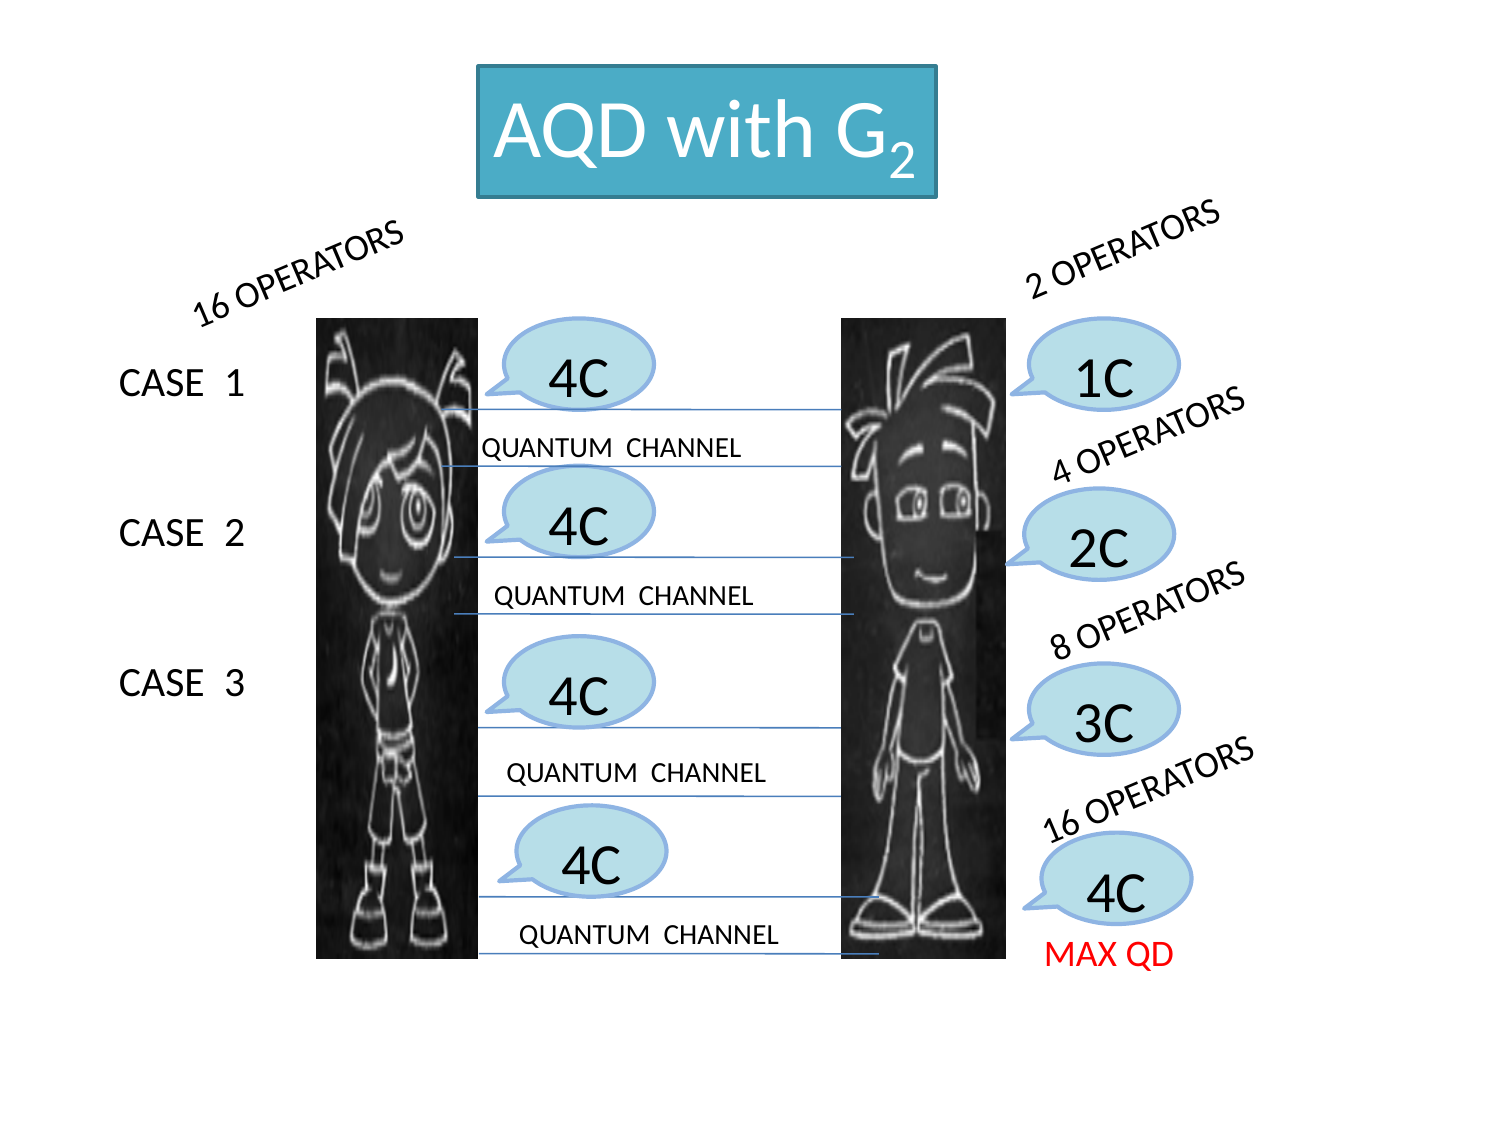

AQD with G2
2 OPERATORS
16 OPERATORS
4C
1C
CASE 1
CASE 2
CASE 3
4 OPERATORS
QUANTUM CHANNEL
4C
2C
QUANTUM CHANNEL
8 OPERATORS
4C
3C
QUANTUM CHANNEL
16 OPERATORS
4C
4C
QUANTUM CHANNEL
MAX QD